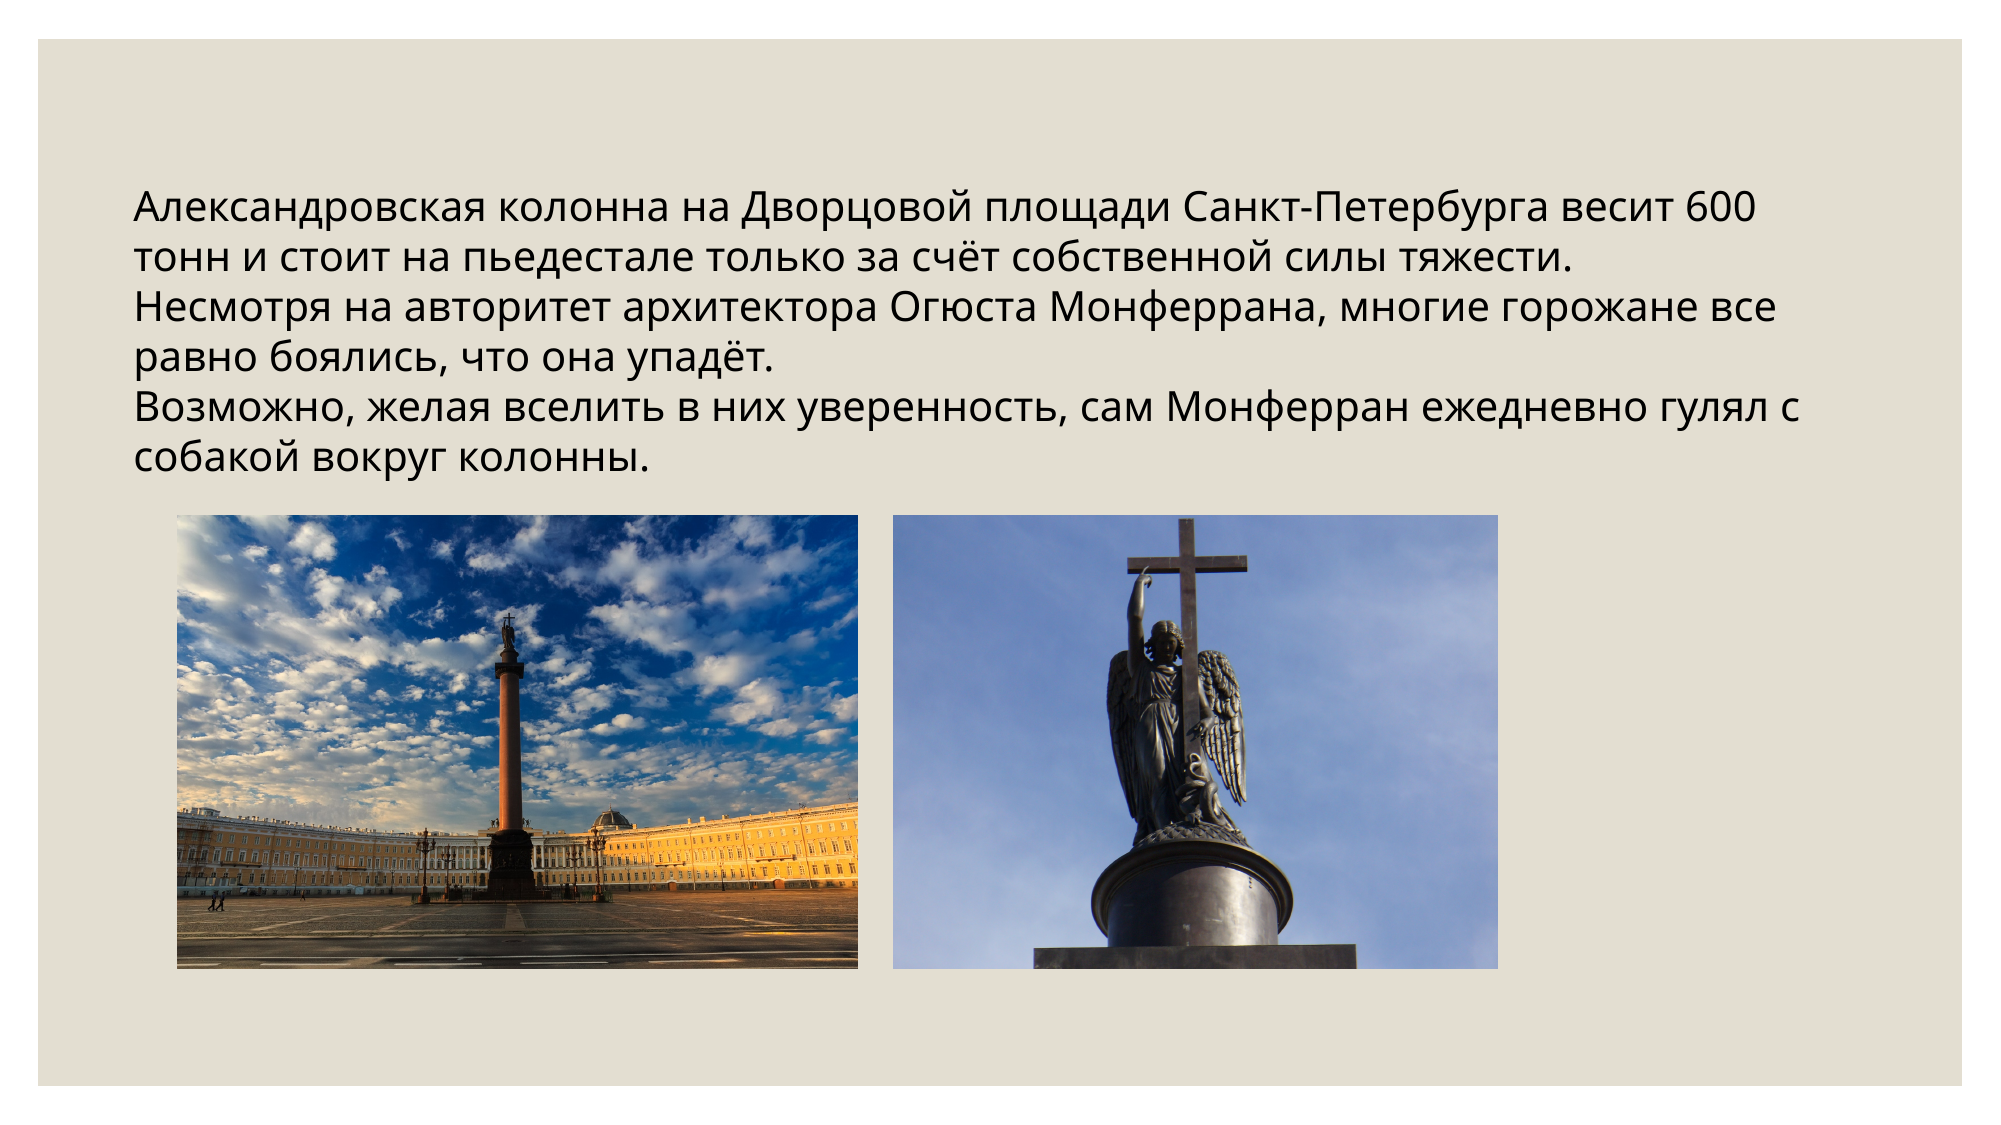

# Александровская колонна на Дворцовой площади Санкт-Петербурга весит 600 тонн и стоит на пьедестале только за счёт собственной силы тяжести. Несмотря на авторитет архитектора Огюста Монферрана, многие горожане все равно боялись, что она упадёт. Возможно, желая вселить в них уверенность, сам Монферран ежедневно гулял с собакой вокруг колонны.